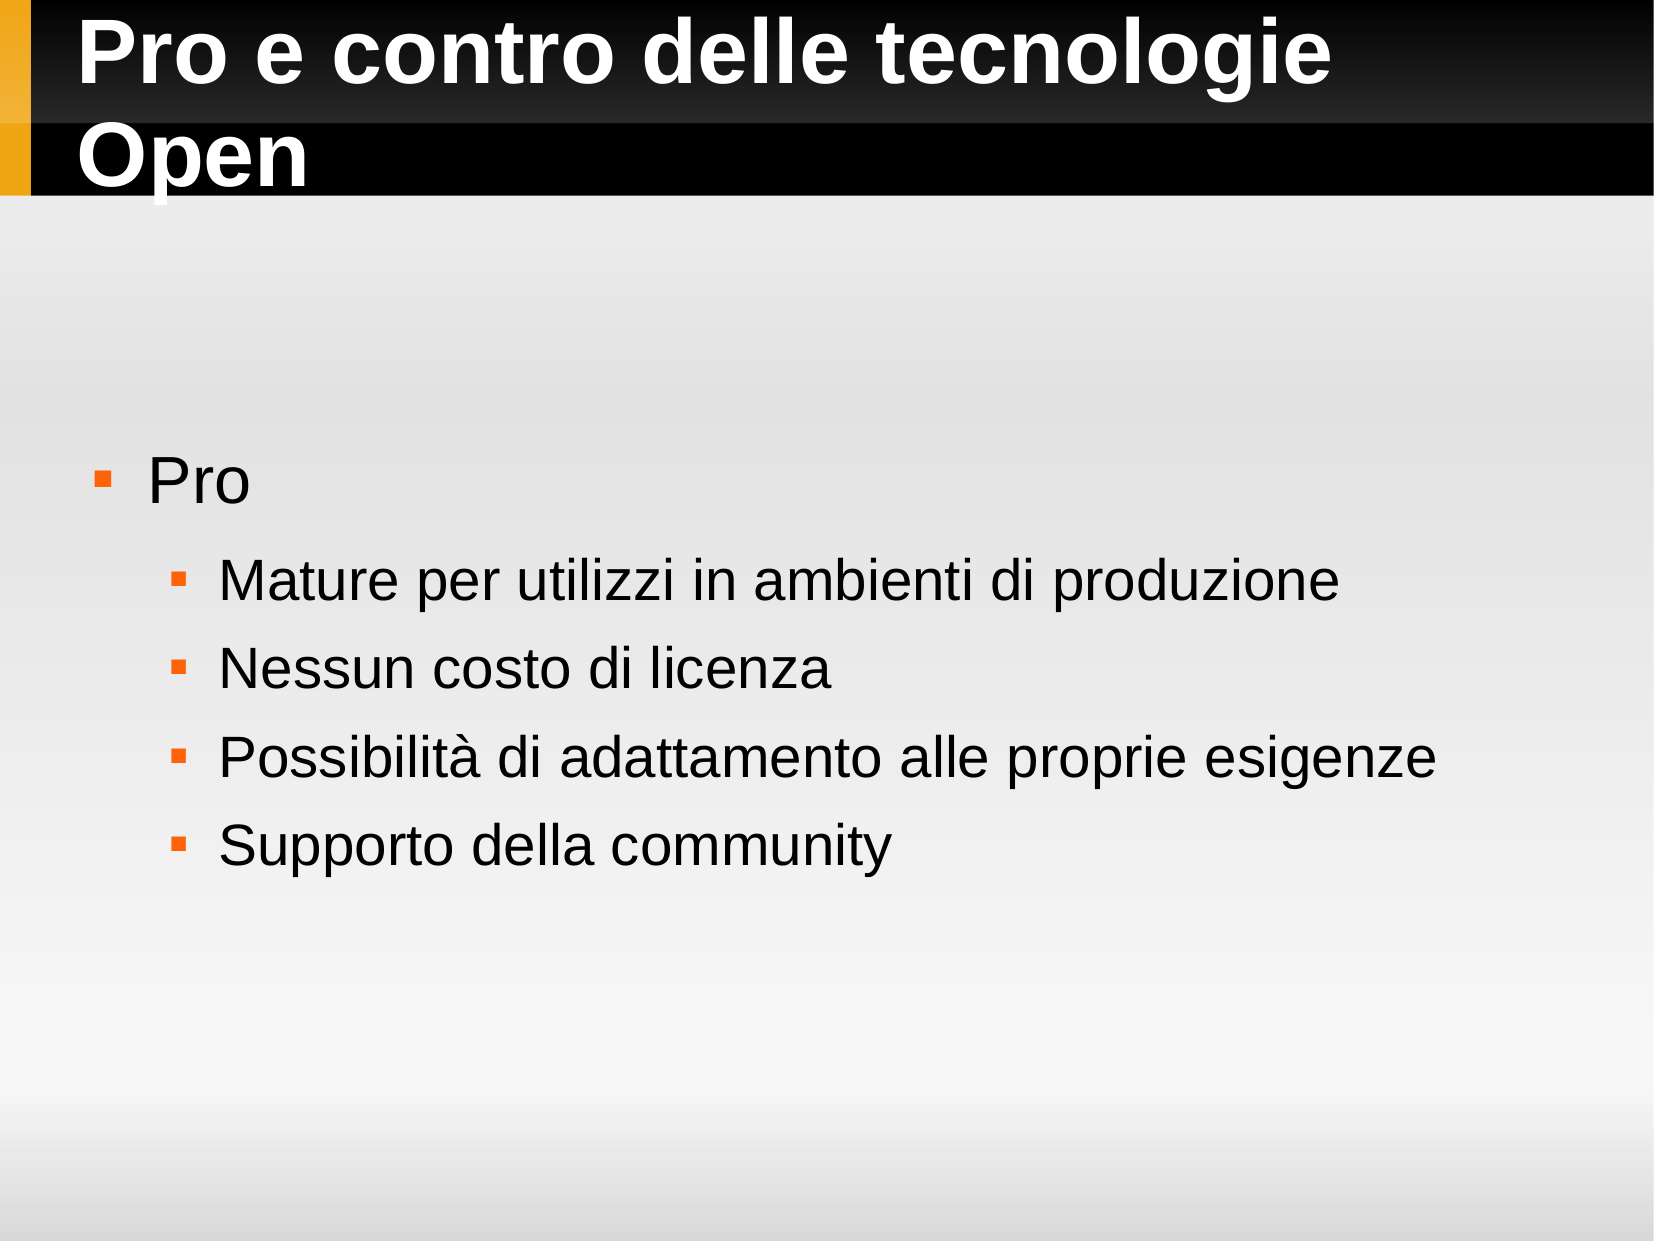

# Pro e contro delle tecnologie Open
Pro
Mature per utilizzi in ambienti di produzione
Nessun costo di licenza
Possibilità di adattamento alle proprie esigenze
Supporto della community